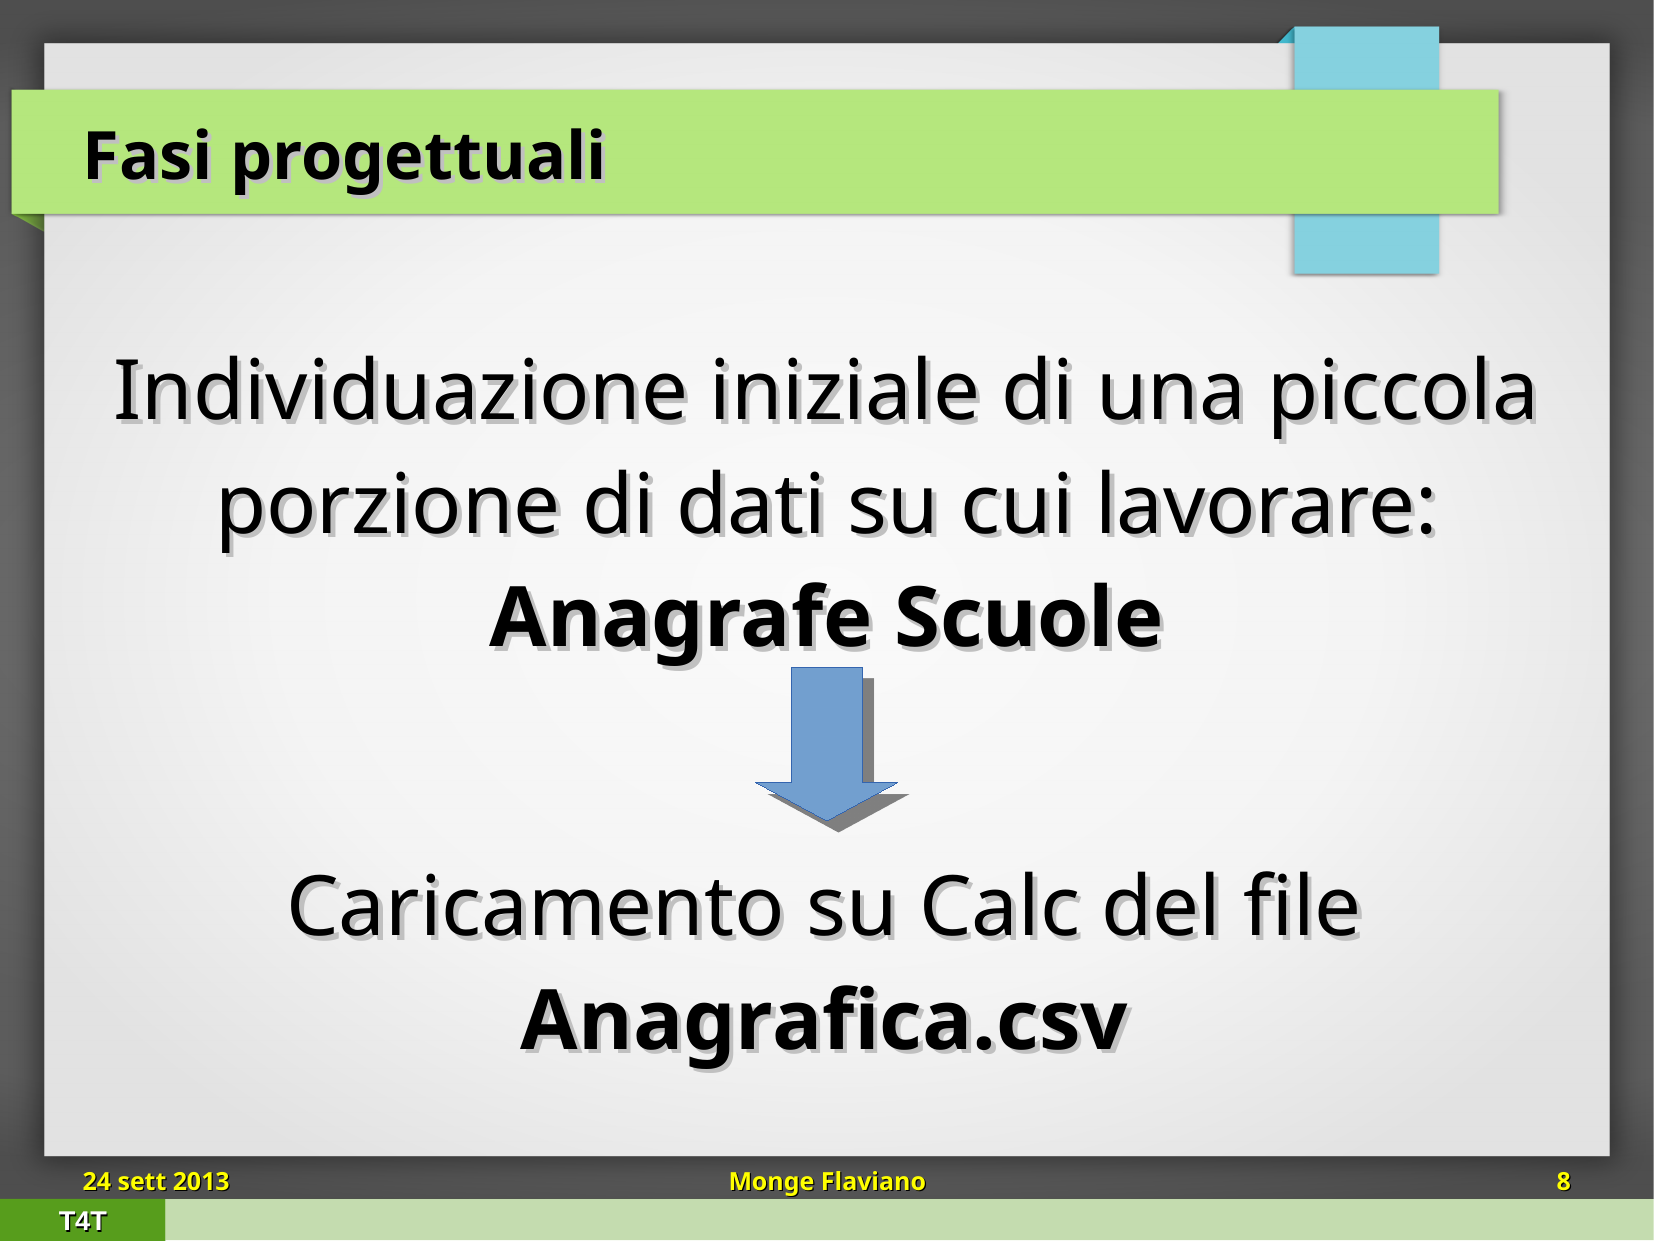

# Fasi progettuali
Individuazione iniziale di una piccola porzione di dati su cui lavorare: Anagrafe Scuole
Caricamento su Calc del file Anagrafica.csv
24 sett 2013
Monge Flaviano
8